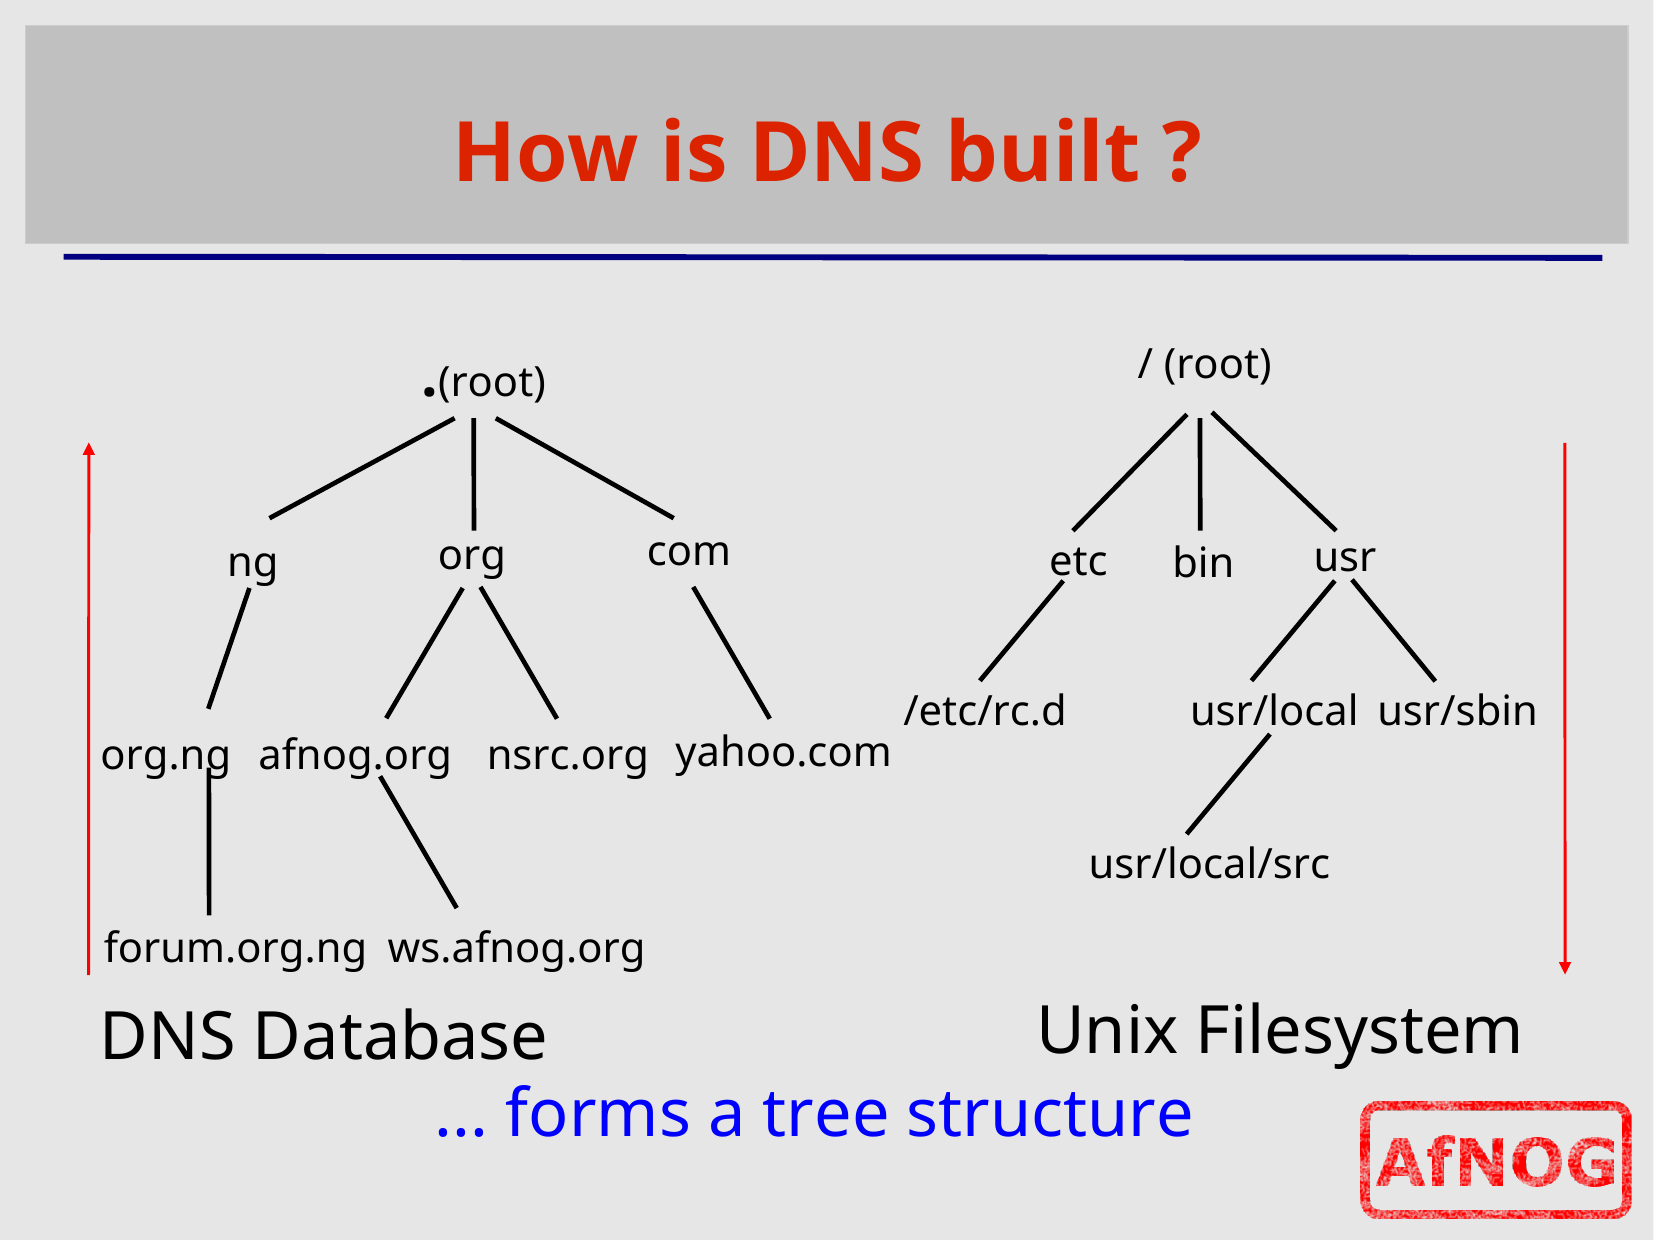

# How is DNS built ?
.(root)
/ (root)
com
org
usr
etc
ng
bin
/etc/rc.d
usr/local
usr/sbin
yahoo.com
org.ng
afnog.org
nsrc.org
usr/local/src
forum.org.ng
ws.afnog.org
Unix Filesystem
DNS Database
... forms a tree structure